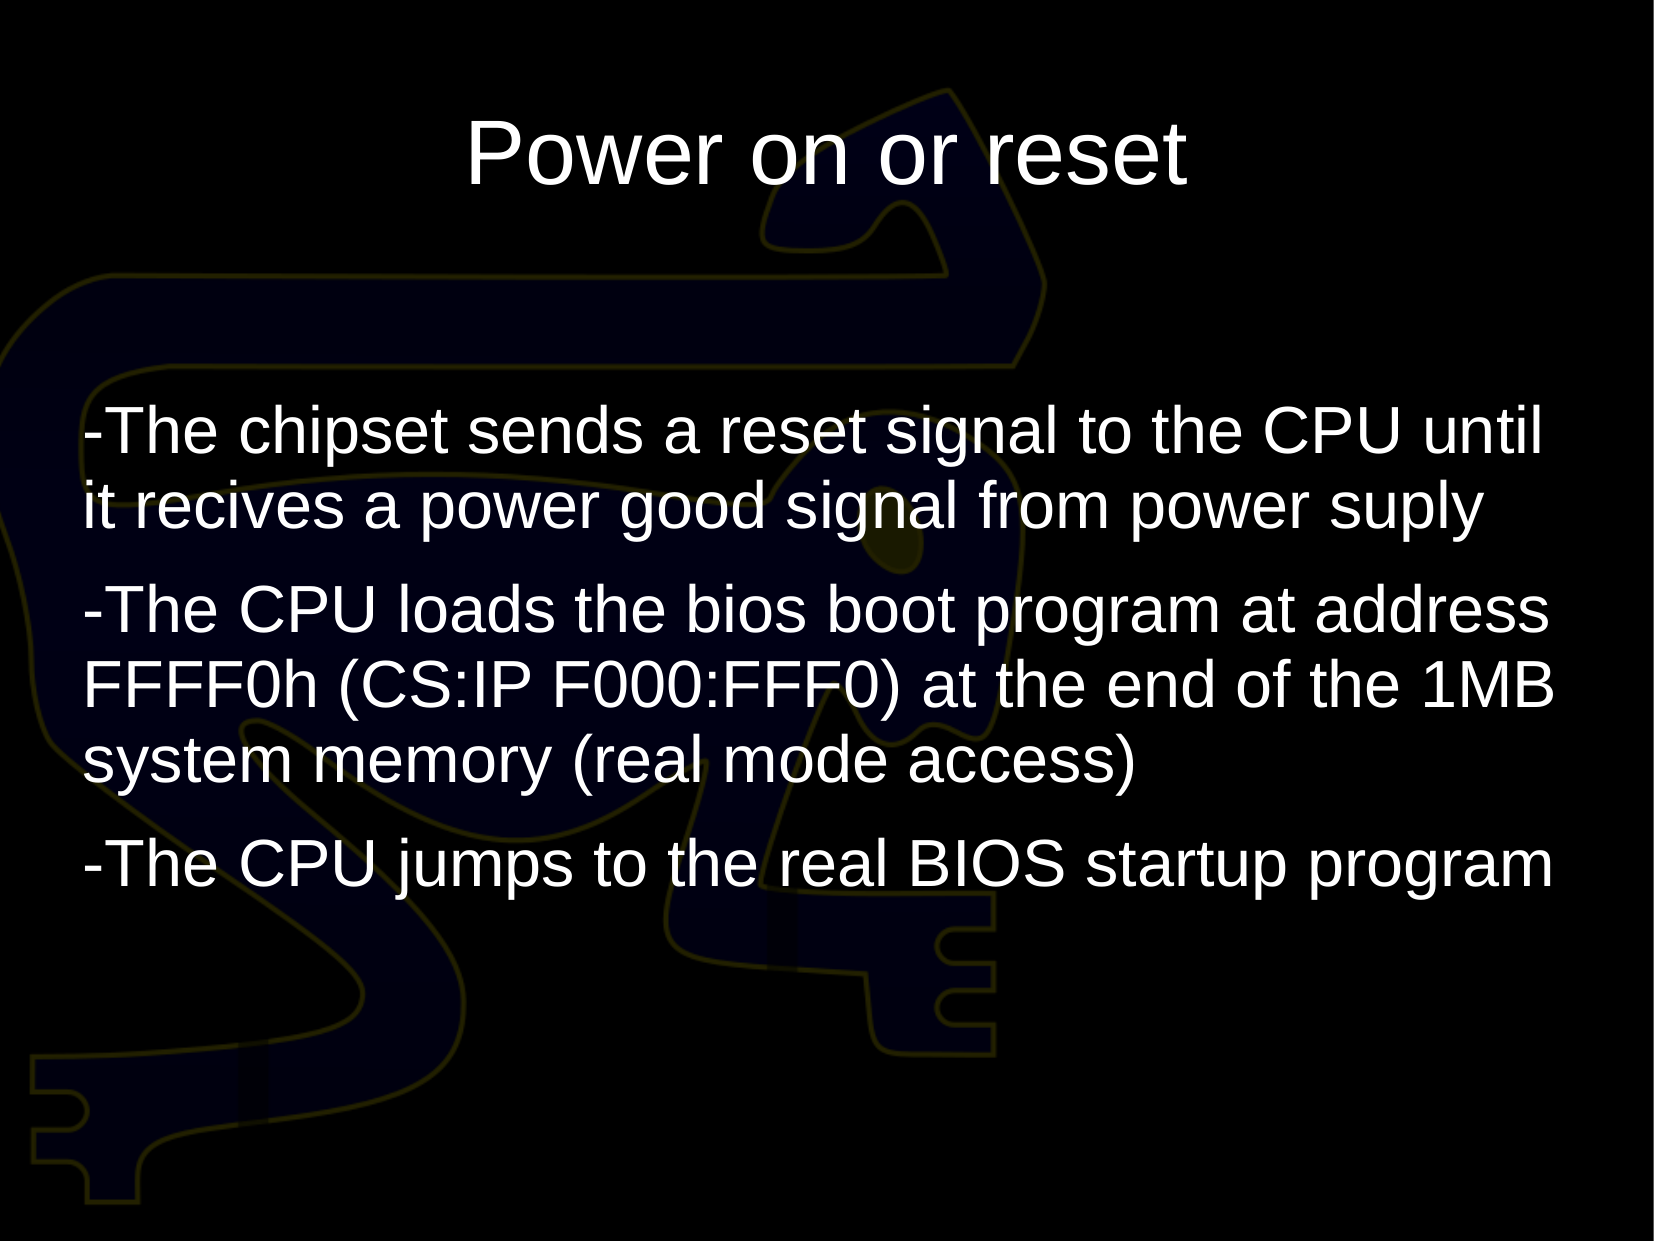

# Power on or reset
-The chipset sends a reset signal to the CPU until it recives a power good signal from power suply
-The CPU loads the bios boot program at address FFFF0h (CS:IP F000:FFF0) at the end of the 1MB system memory (real mode access)
-The CPU jumps to the real BIOS startup program